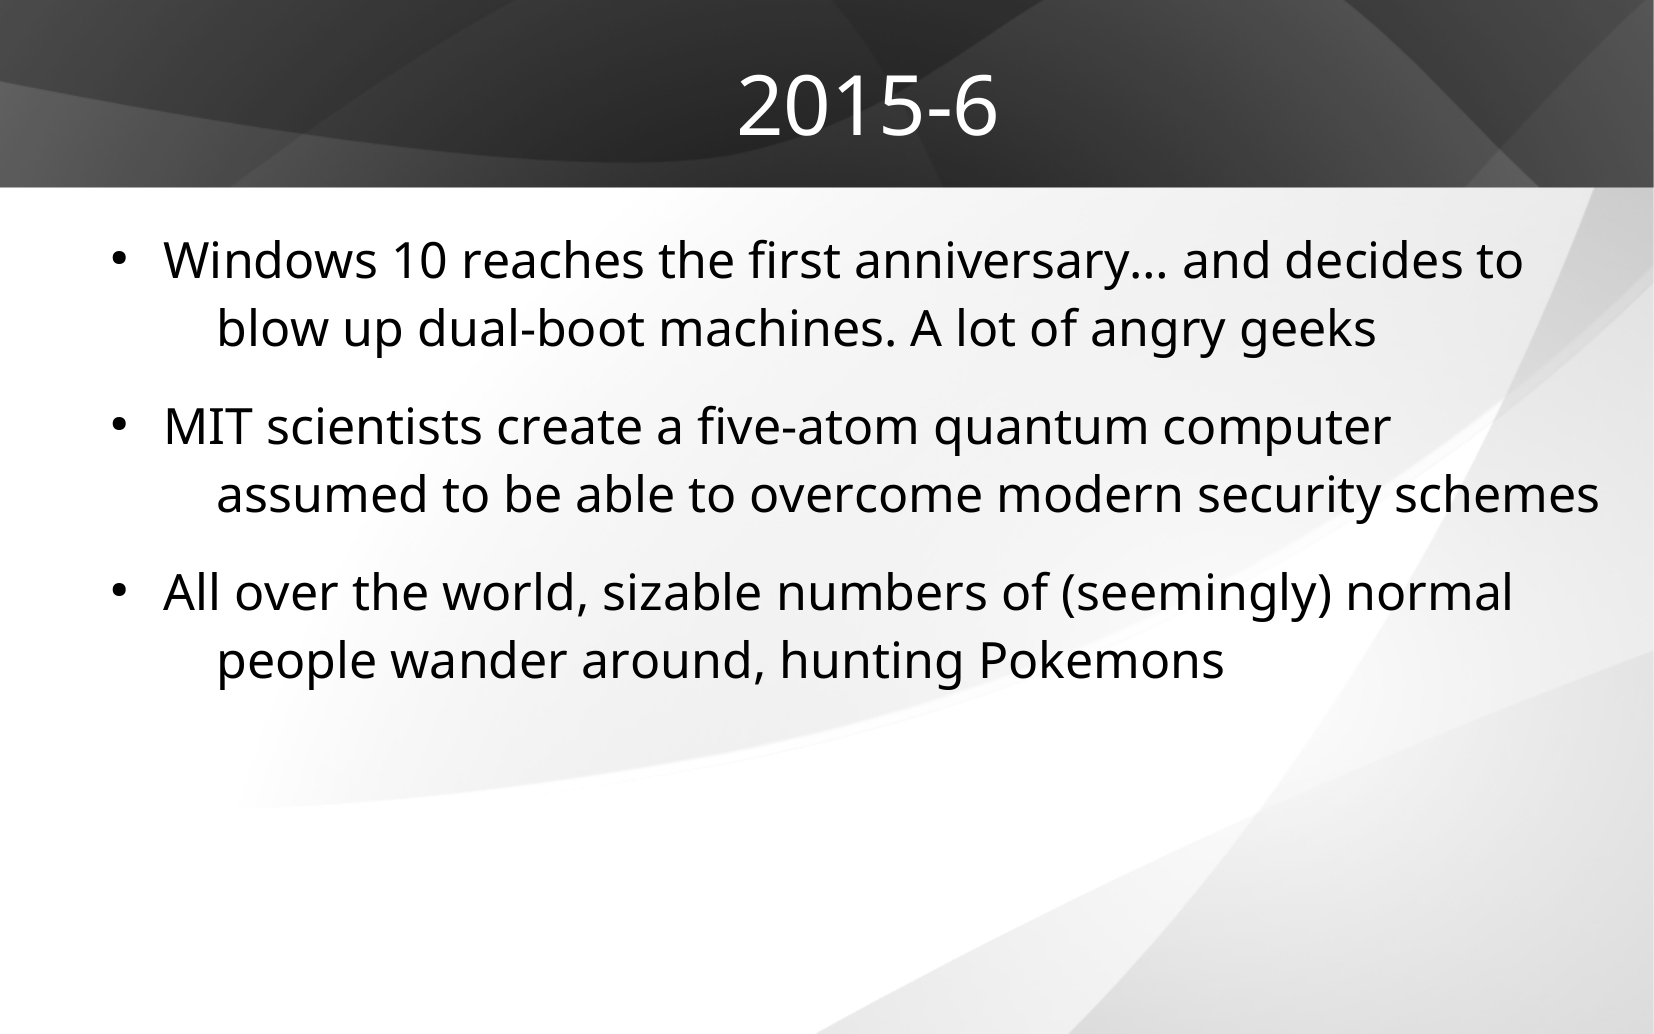

# 2015-6
Windows 10 reaches the first anniversary… and decides to blow up dual-boot machines. A lot of angry geeks
MIT scientists create a five-atom quantum computer assumed to be able to overcome modern security schemes
All over the world, sizable numbers of (seemingly) normal people wander around, hunting Pokemons